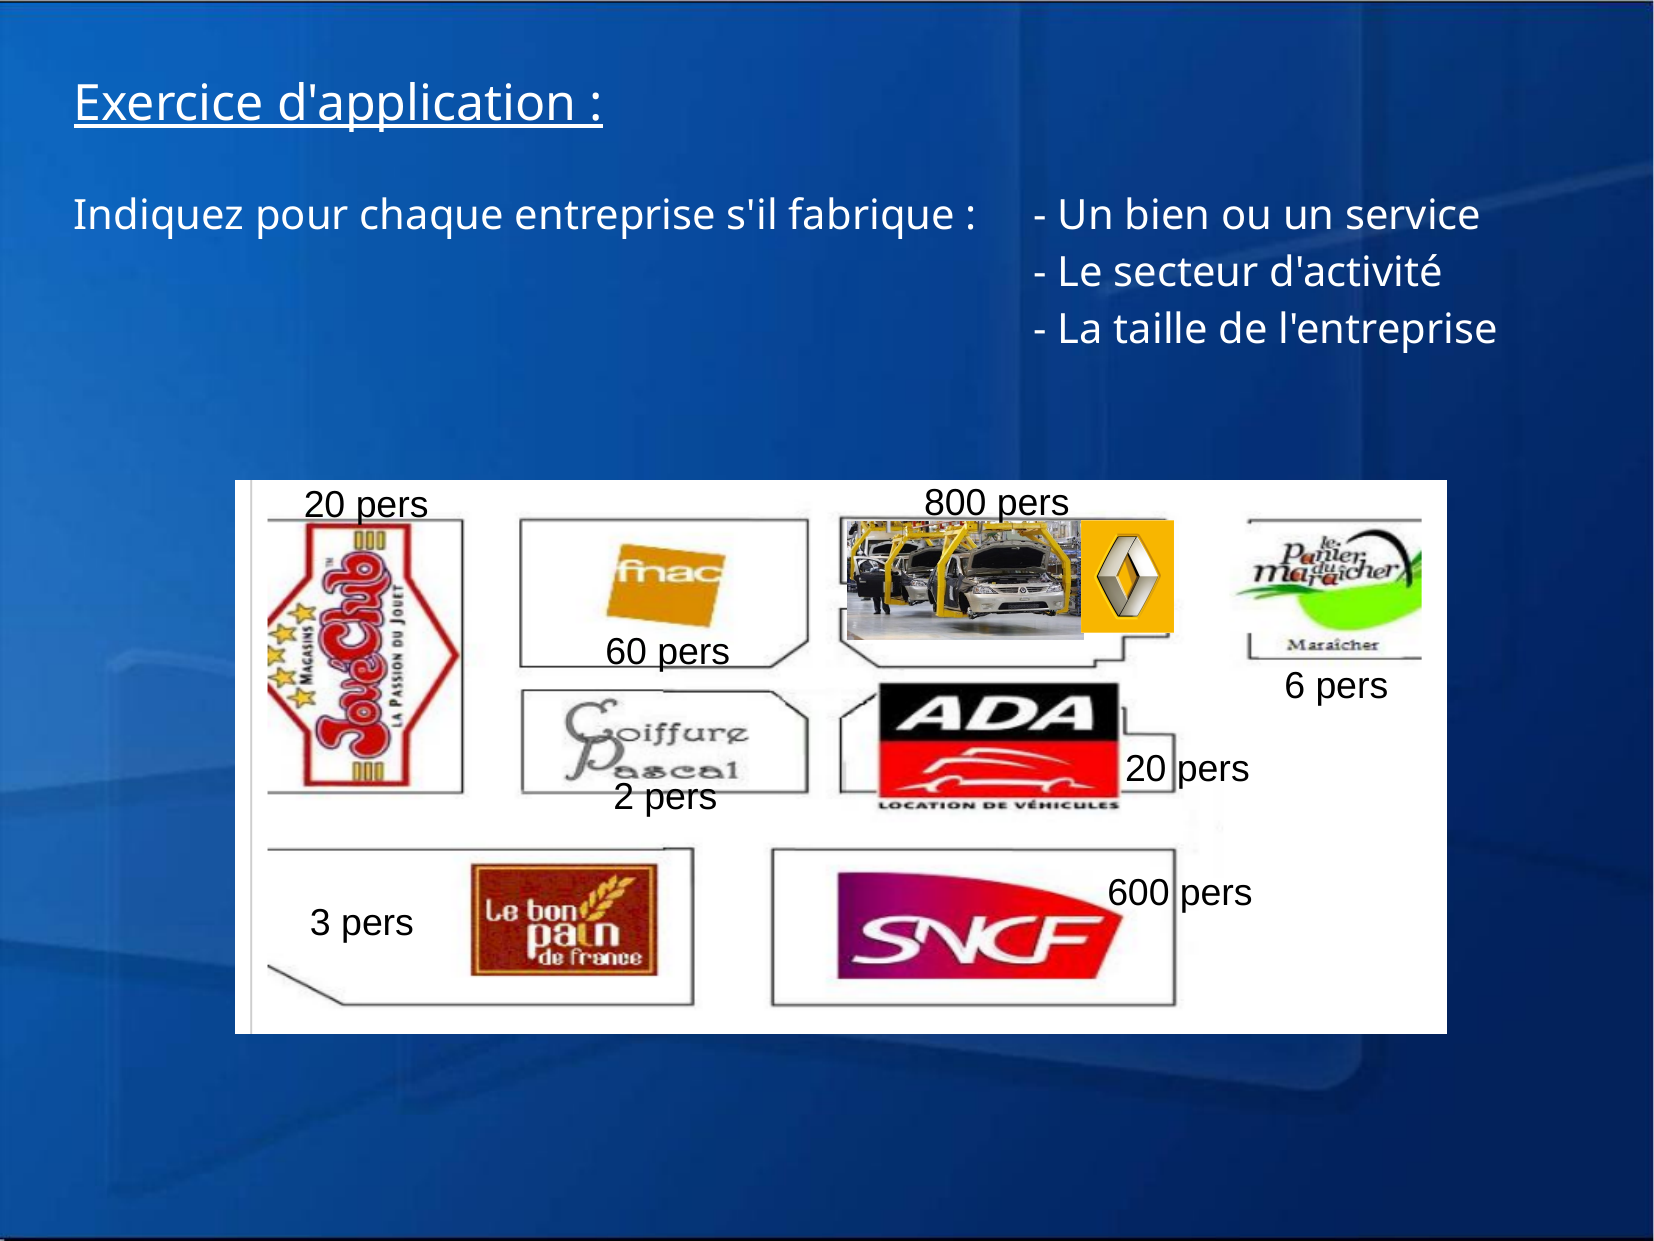

Exercice d'application :
Indiquez pour chaque entreprise s'il fabrique : 	- Un bien ou un service
													- Le secteur d'activité
													- La taille de l'entreprise
800 pers
20 pers
50 pers
60 pers
6 pers
2 pers
600 pers
3 pers
20 pers